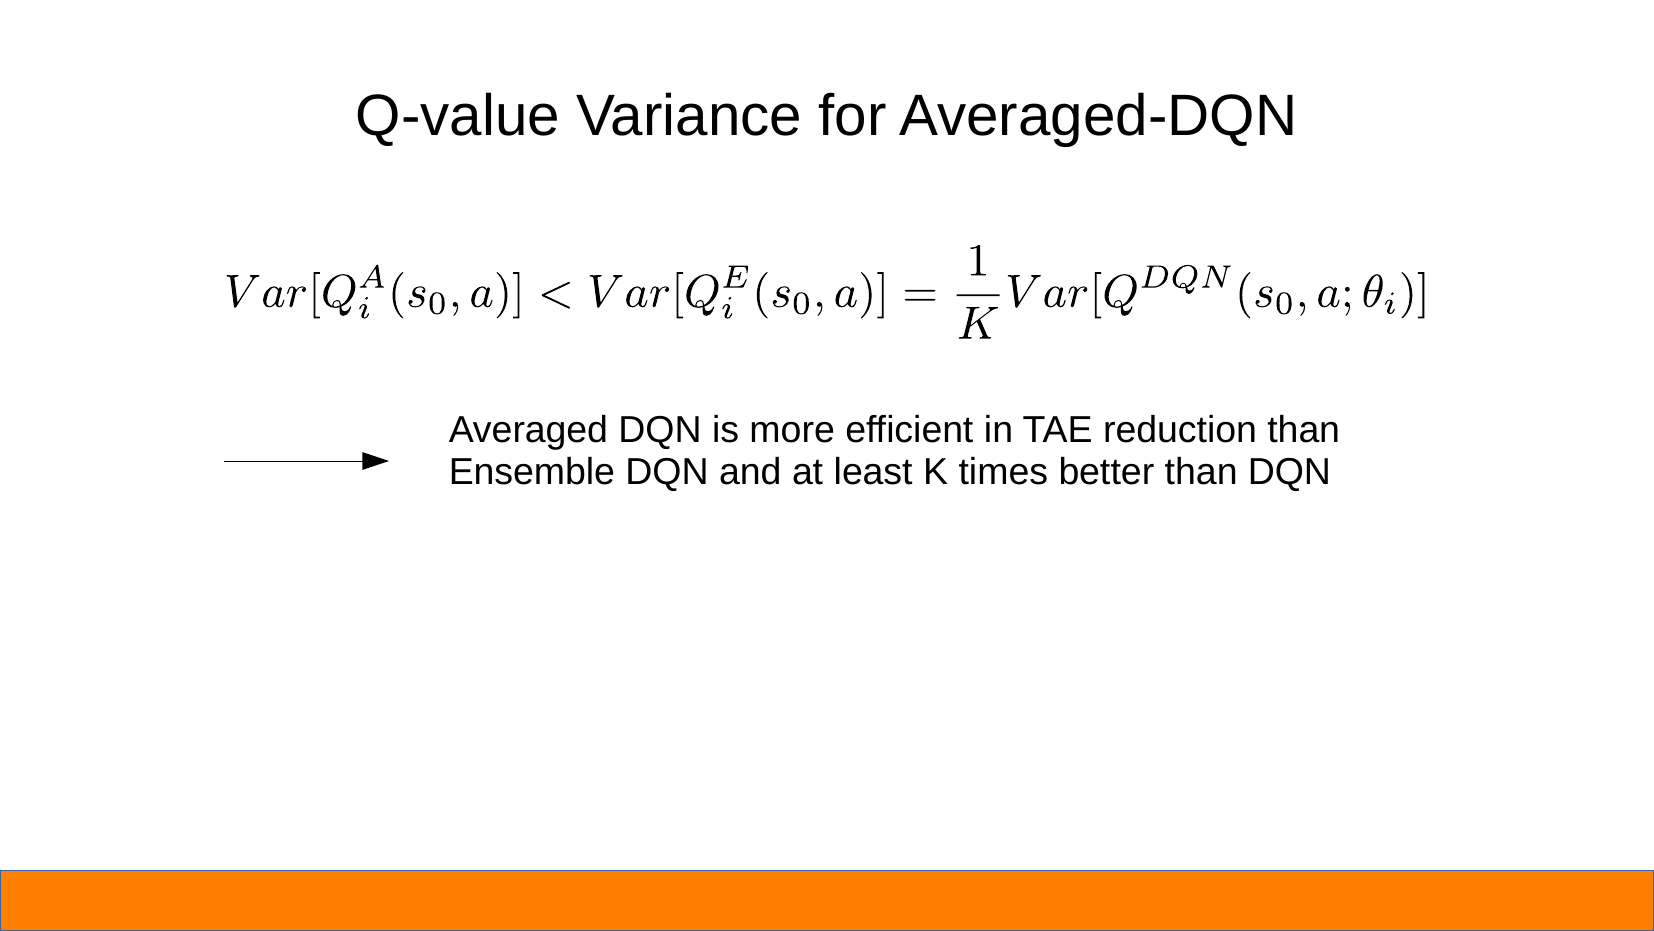

Q-value Variance for Averaged-DQN
Averaged DQN is more efficient in TAE reduction than Ensemble DQN and at least K times better than DQN